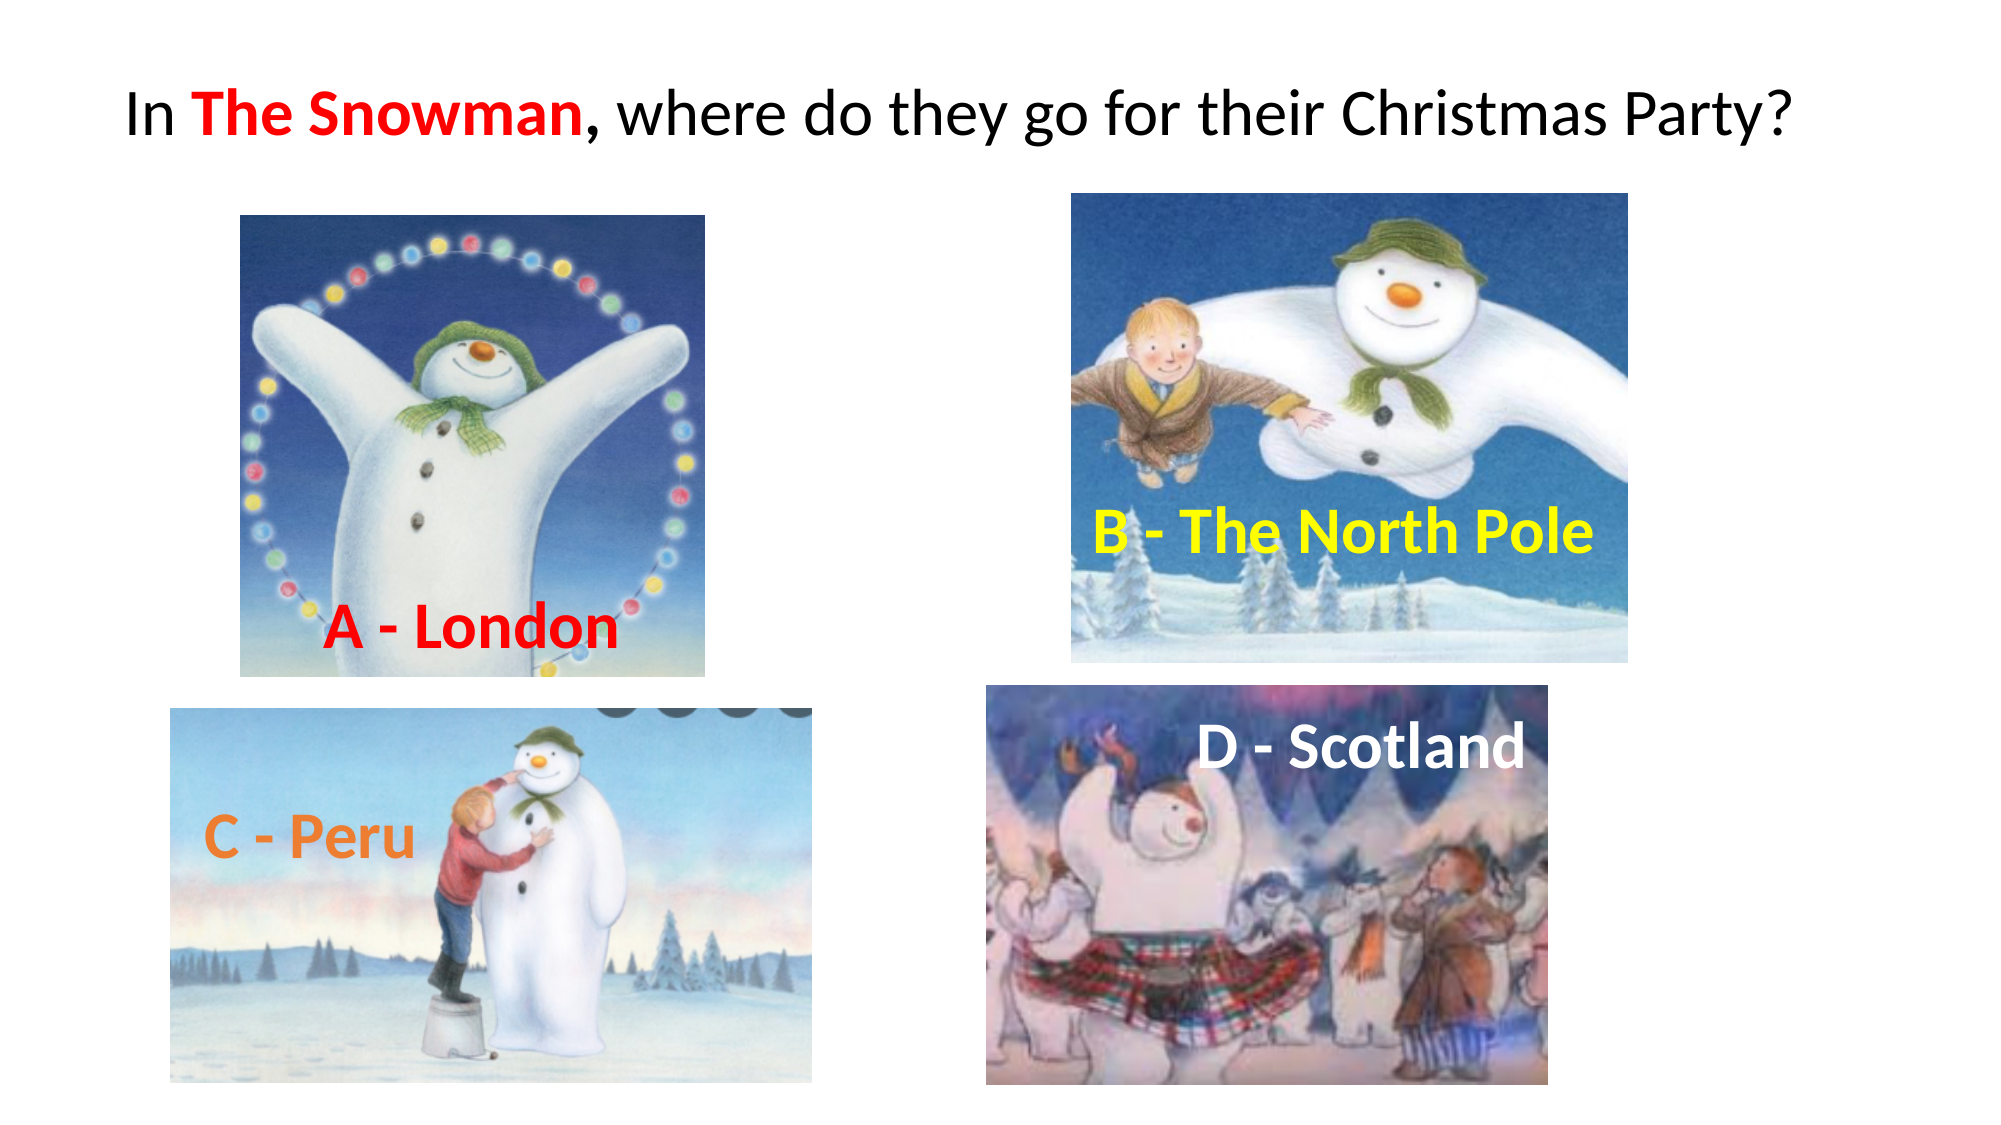

# In The Snowman, where do they go for their Christmas Party?
B - The North Pole
A - London
D - Scotland
C - Peru